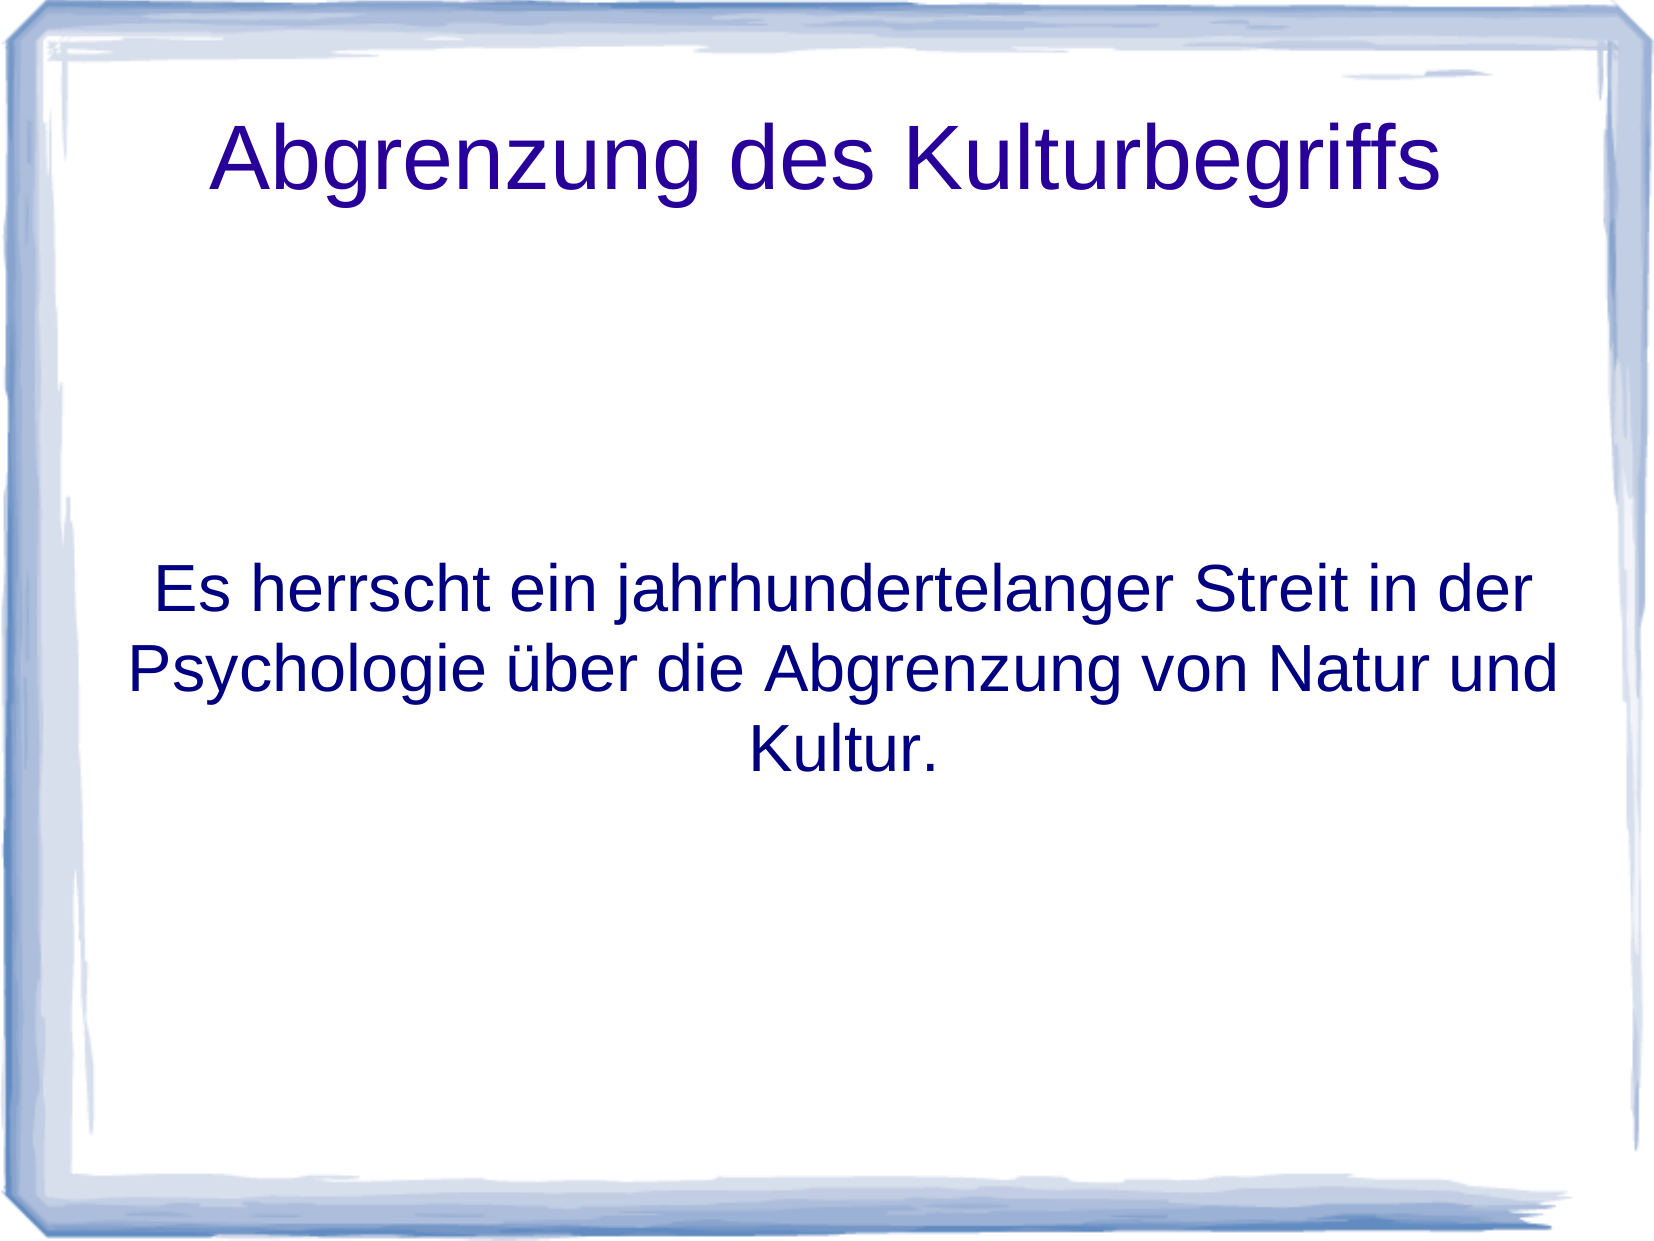

# Abgrenzung des Kulturbegriffs
Es herrscht ein jahrhundertelanger Streit in der Psychologie über die Abgrenzung von Natur und Kultur.